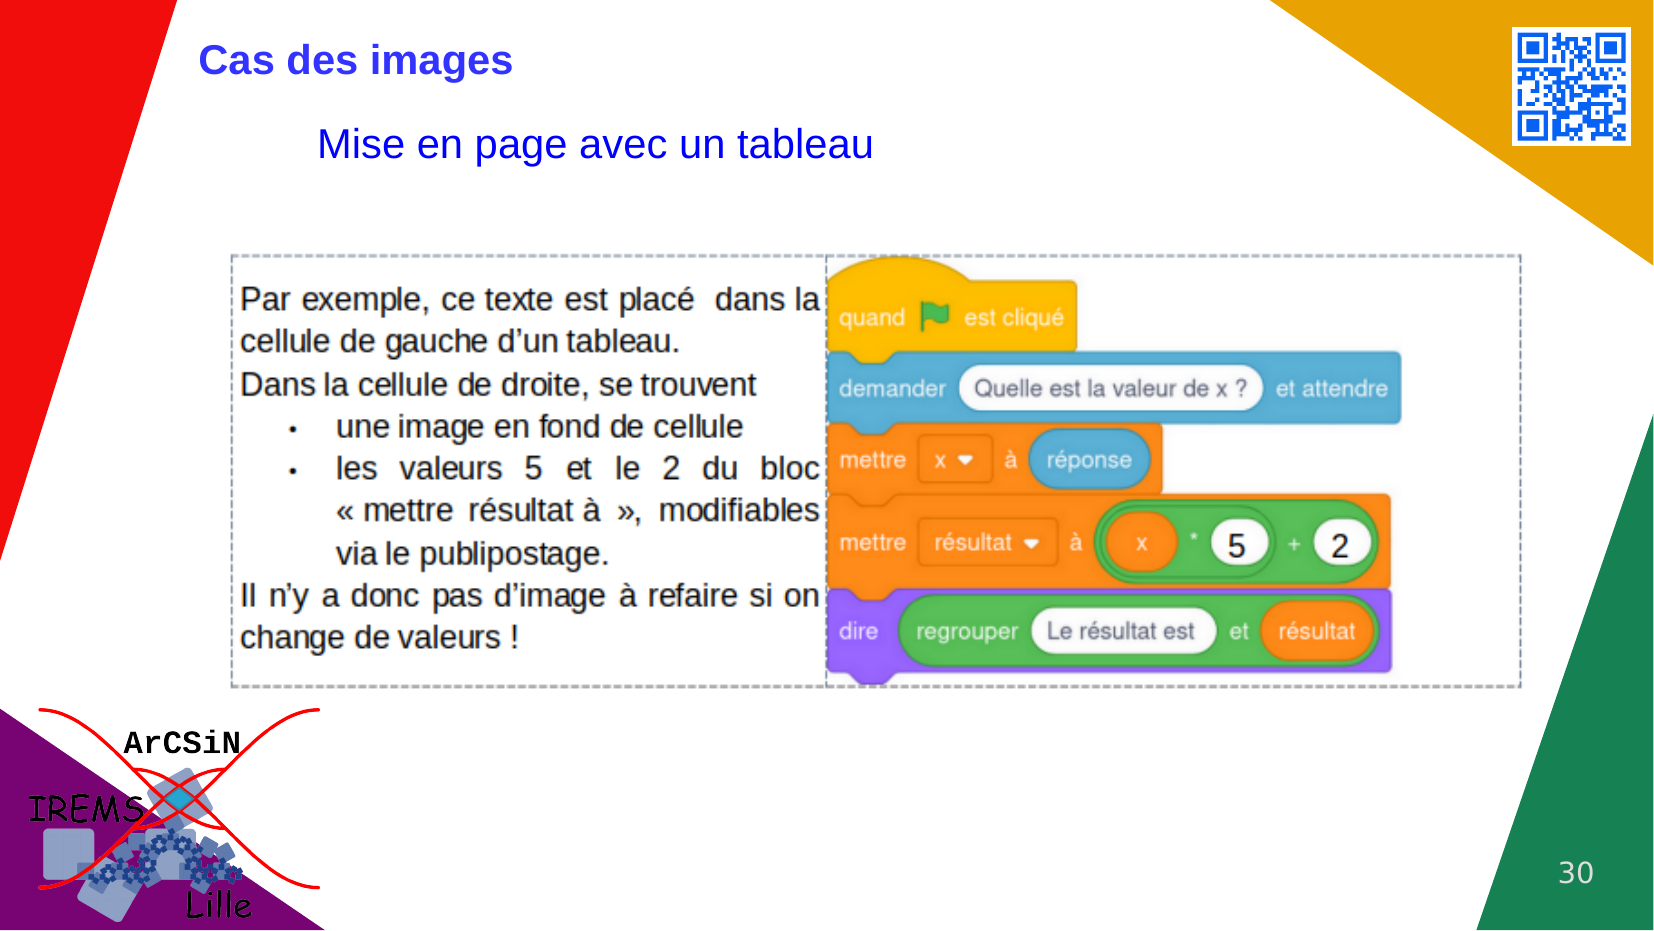

Cas des images
Mise en page avec un tableau
30